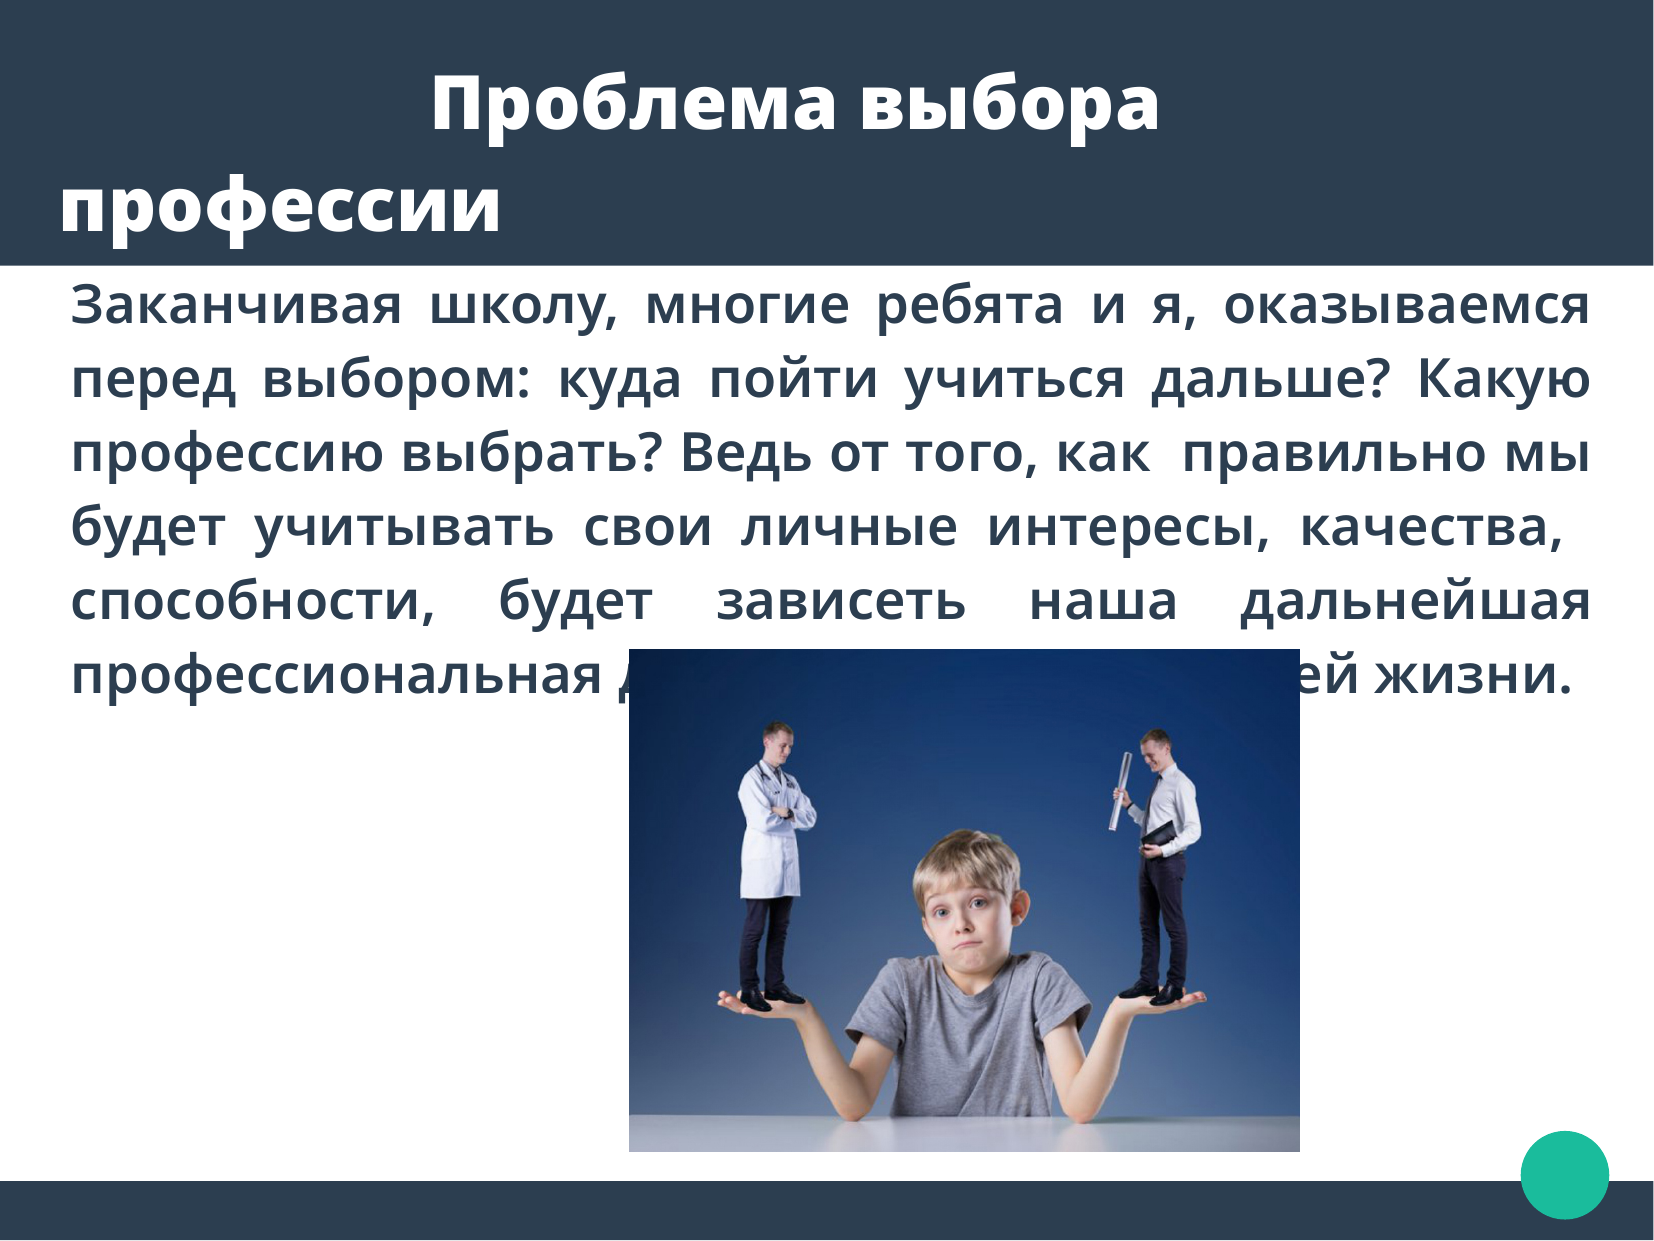

# Проблема выбора профессии
Заканчивая школу, многие ребята и я, оказываемся перед выбором: куда пойти учиться дальше? Какую профессию выбрать? Ведь от того, как правильно мы будет учитывать свои личные интересы, качества, способности, будет зависеть наша дальнейшая профессиональная деятельность и успех всей жизни.